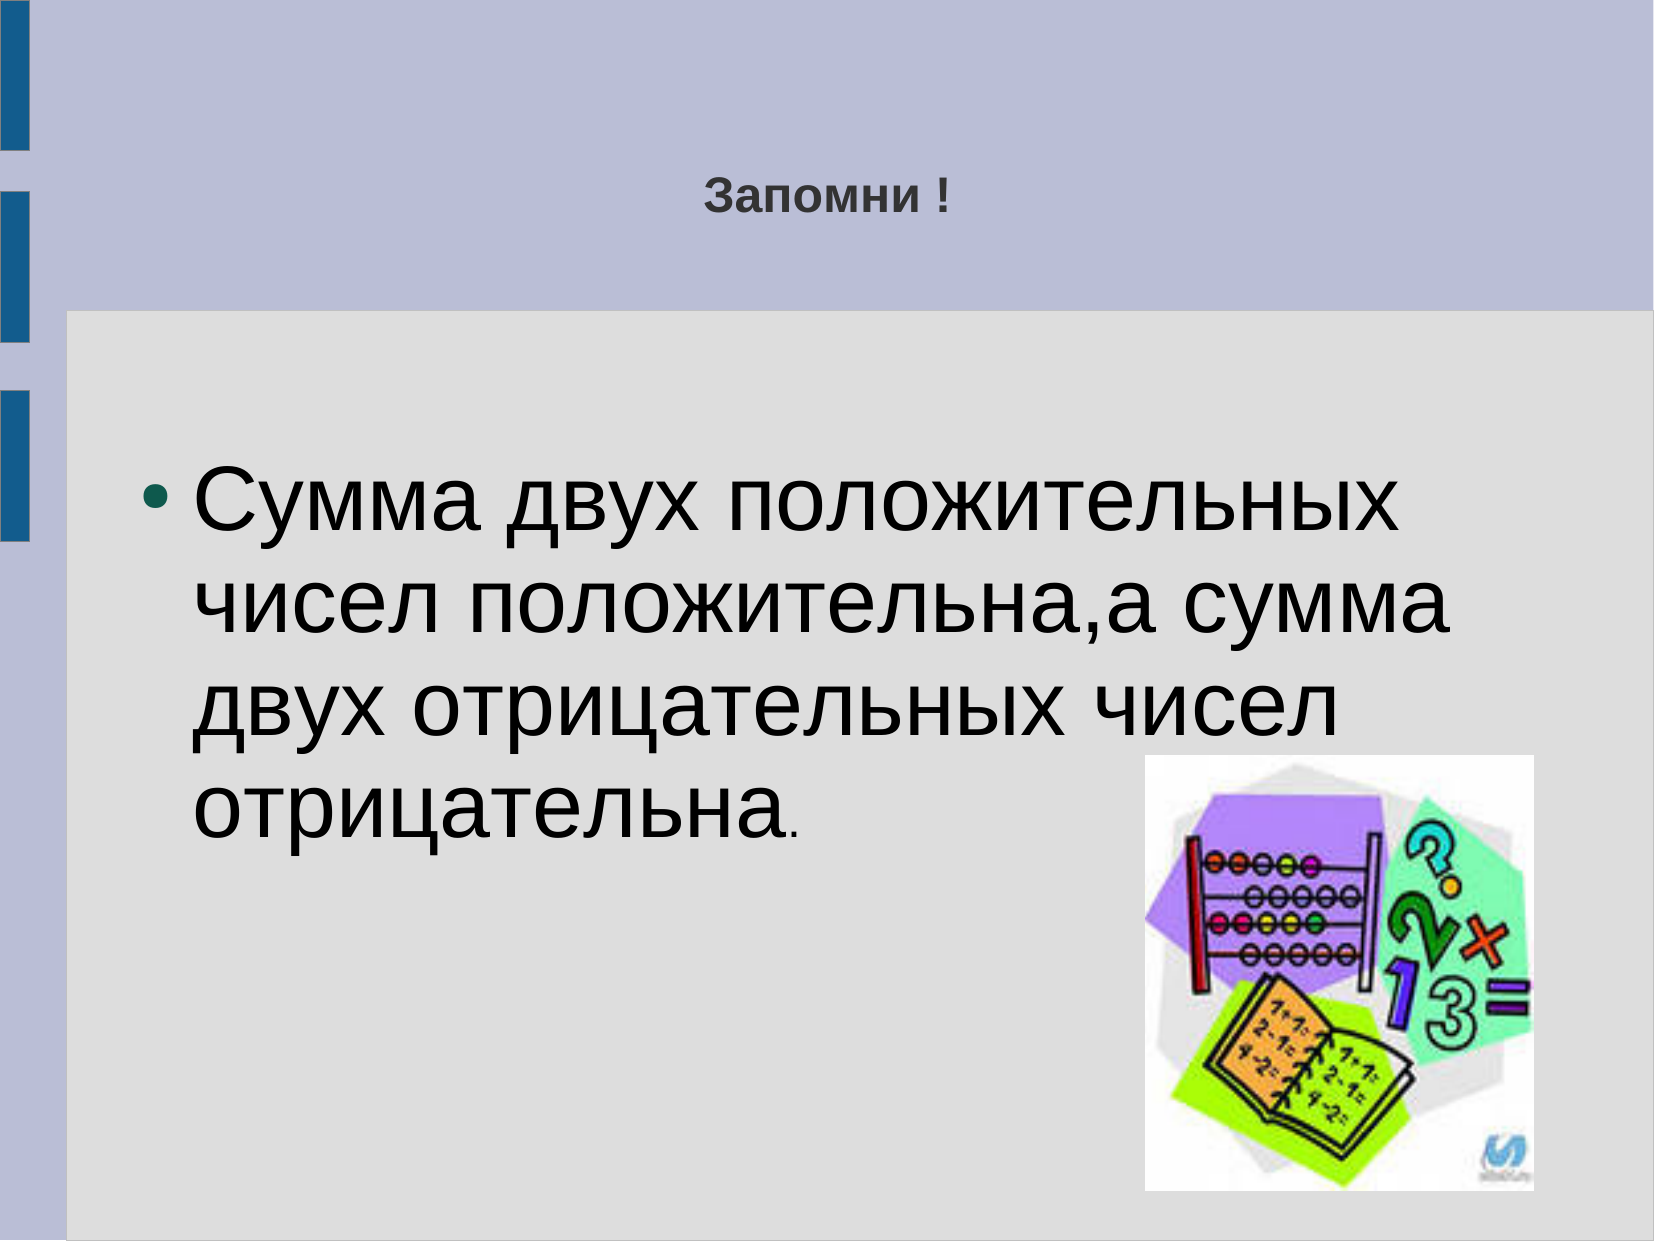

Запомни !
# Сумма двух положительных чисел положительна,а сумма двух отрицательных чисел отрицательна.